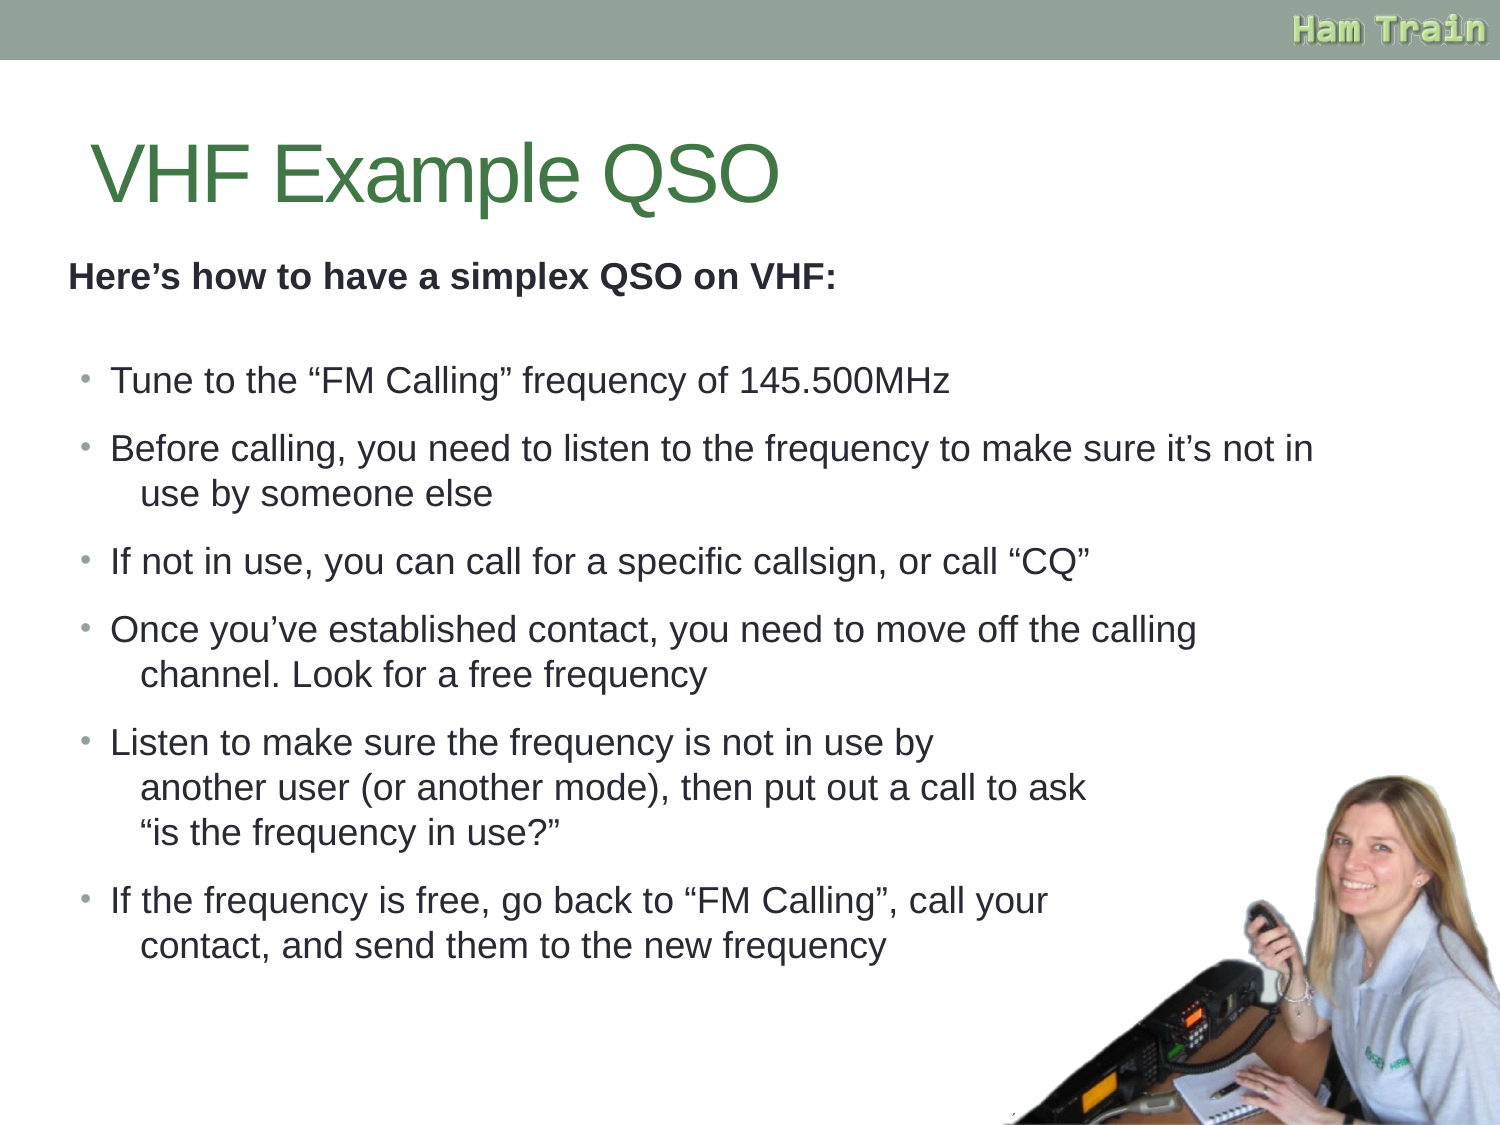

# VHF Example QSO
Here’s how to have a simplex QSO on VHF:
Tune to the “FM Calling” frequency of 145.500MHz
Before calling, you need to listen to the frequency to make sure it’s not in use by someone else
If not in use, you can call for a specific callsign, or call “CQ”
Once you’ve established contact, you need to move off the calling channel. Look for a free frequency
Listen to make sure the frequency is not in use by
another user (or another mode), then put out a call to ask
“is the frequency in use?”
If the frequency is free, go back to “FM Calling”, call your
contact, and send them to the new frequency